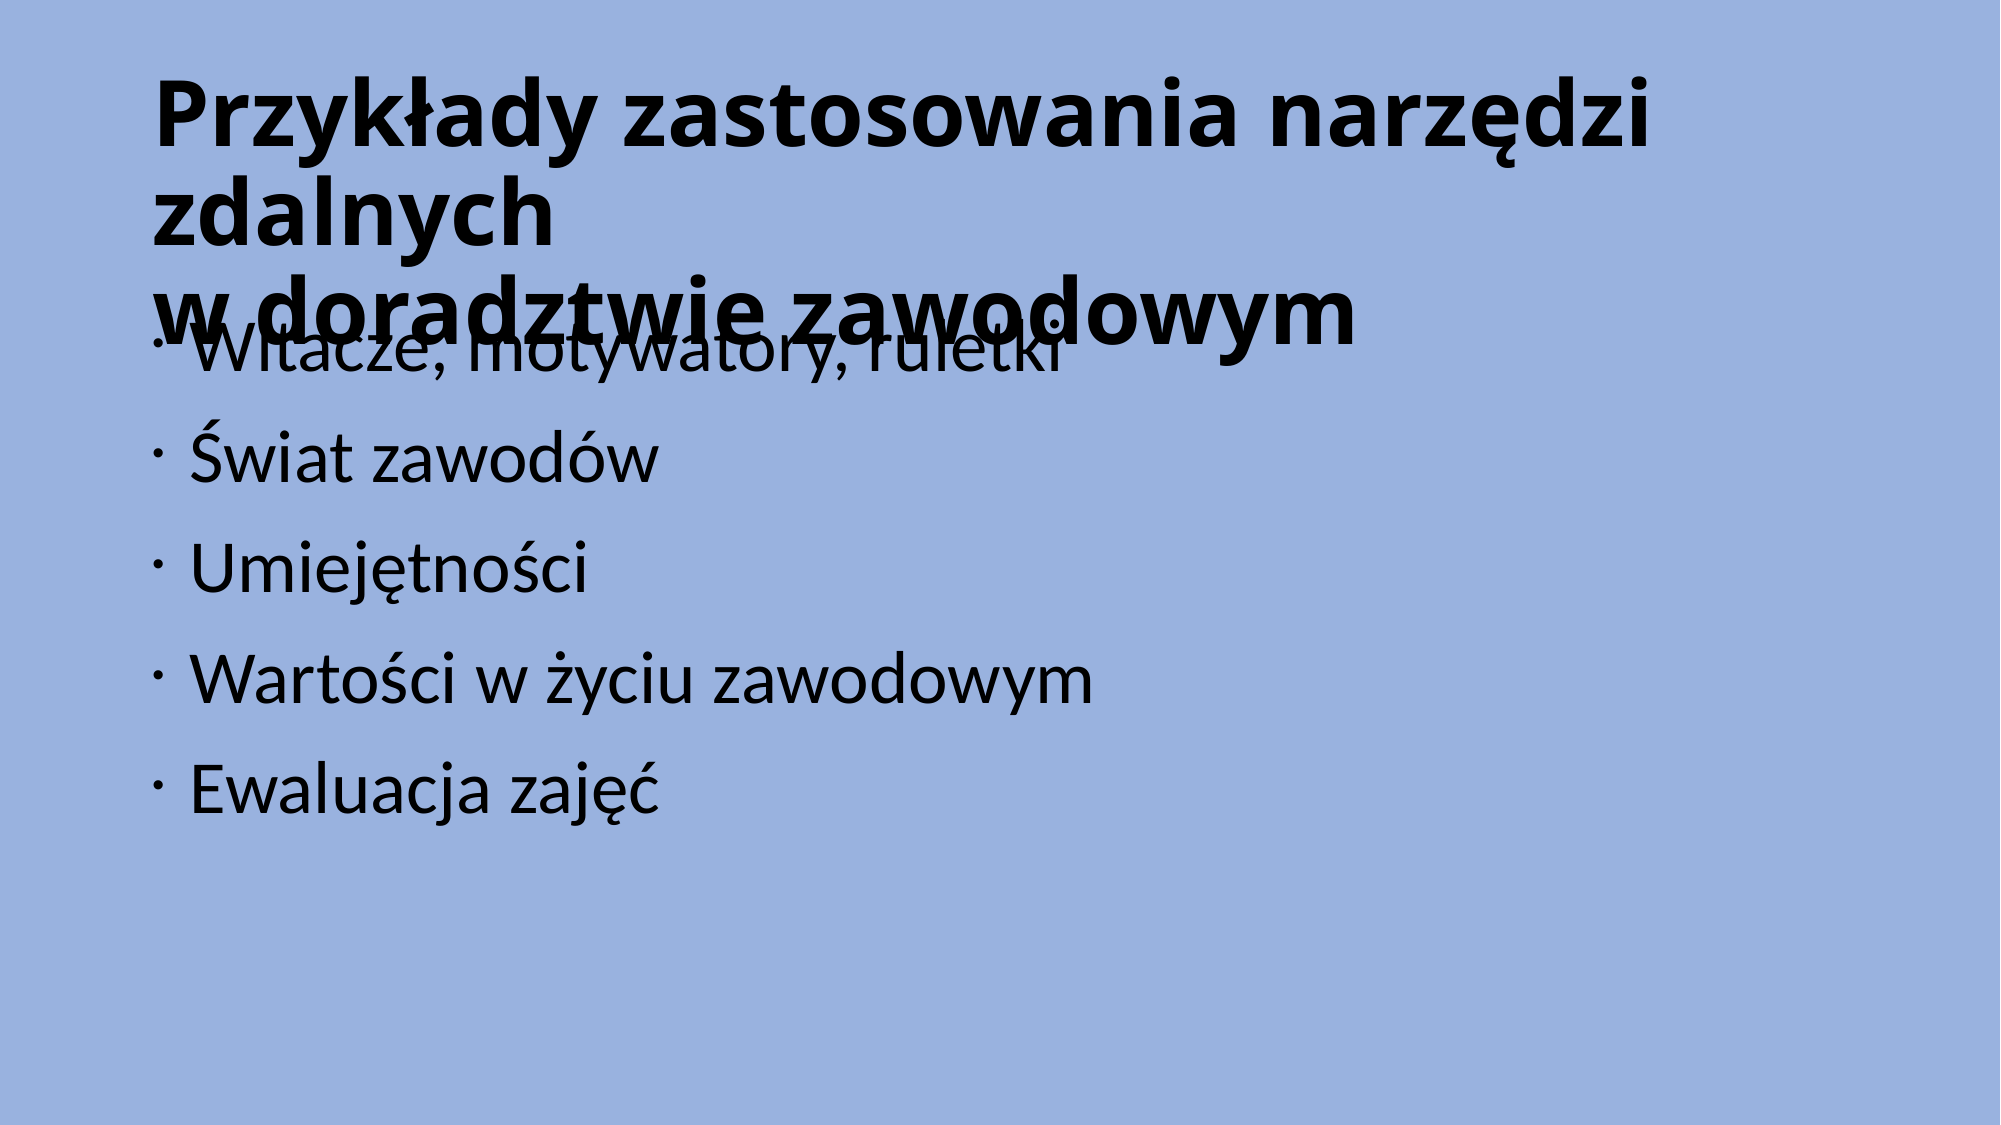

# Przykłady zastosowania narzędzi zdalnych w doradztwie zawodowym
Witacze, motywatory, ruletki
Świat zawodów
Umiejętności
Wartości w życiu zawodowym
Ewaluacja zajęć